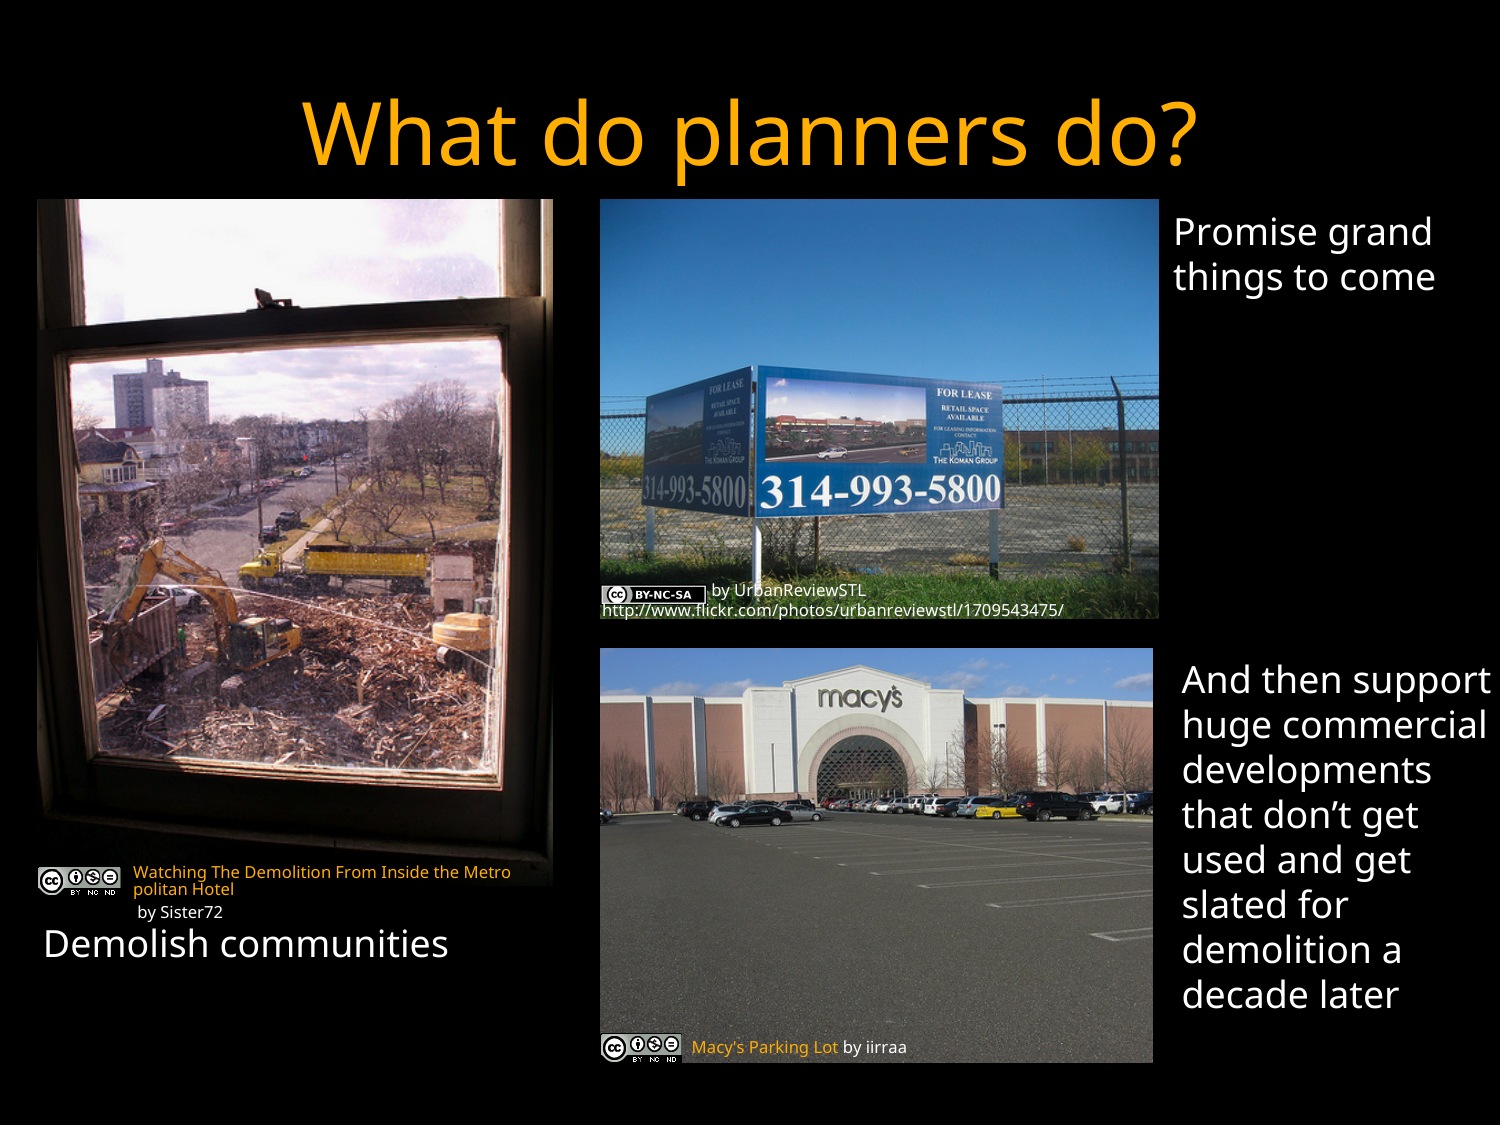

# What do planners do?
Promise grand things to come
	 by UrbanReviewSTL
http://www.flickr.com/photos/urbanreviewstl/1709543475/
And then support huge commercial developments that don’t get used and get slated for demolition a decade later
Watching The Demolition From Inside the Metropolitan Hotel by Sister72
www.giacomobutte.com
Demolish communities
Macy's Parking Lot by iirraa
http://lee7accommodation.blogspot.com/2008/07/hougang.html